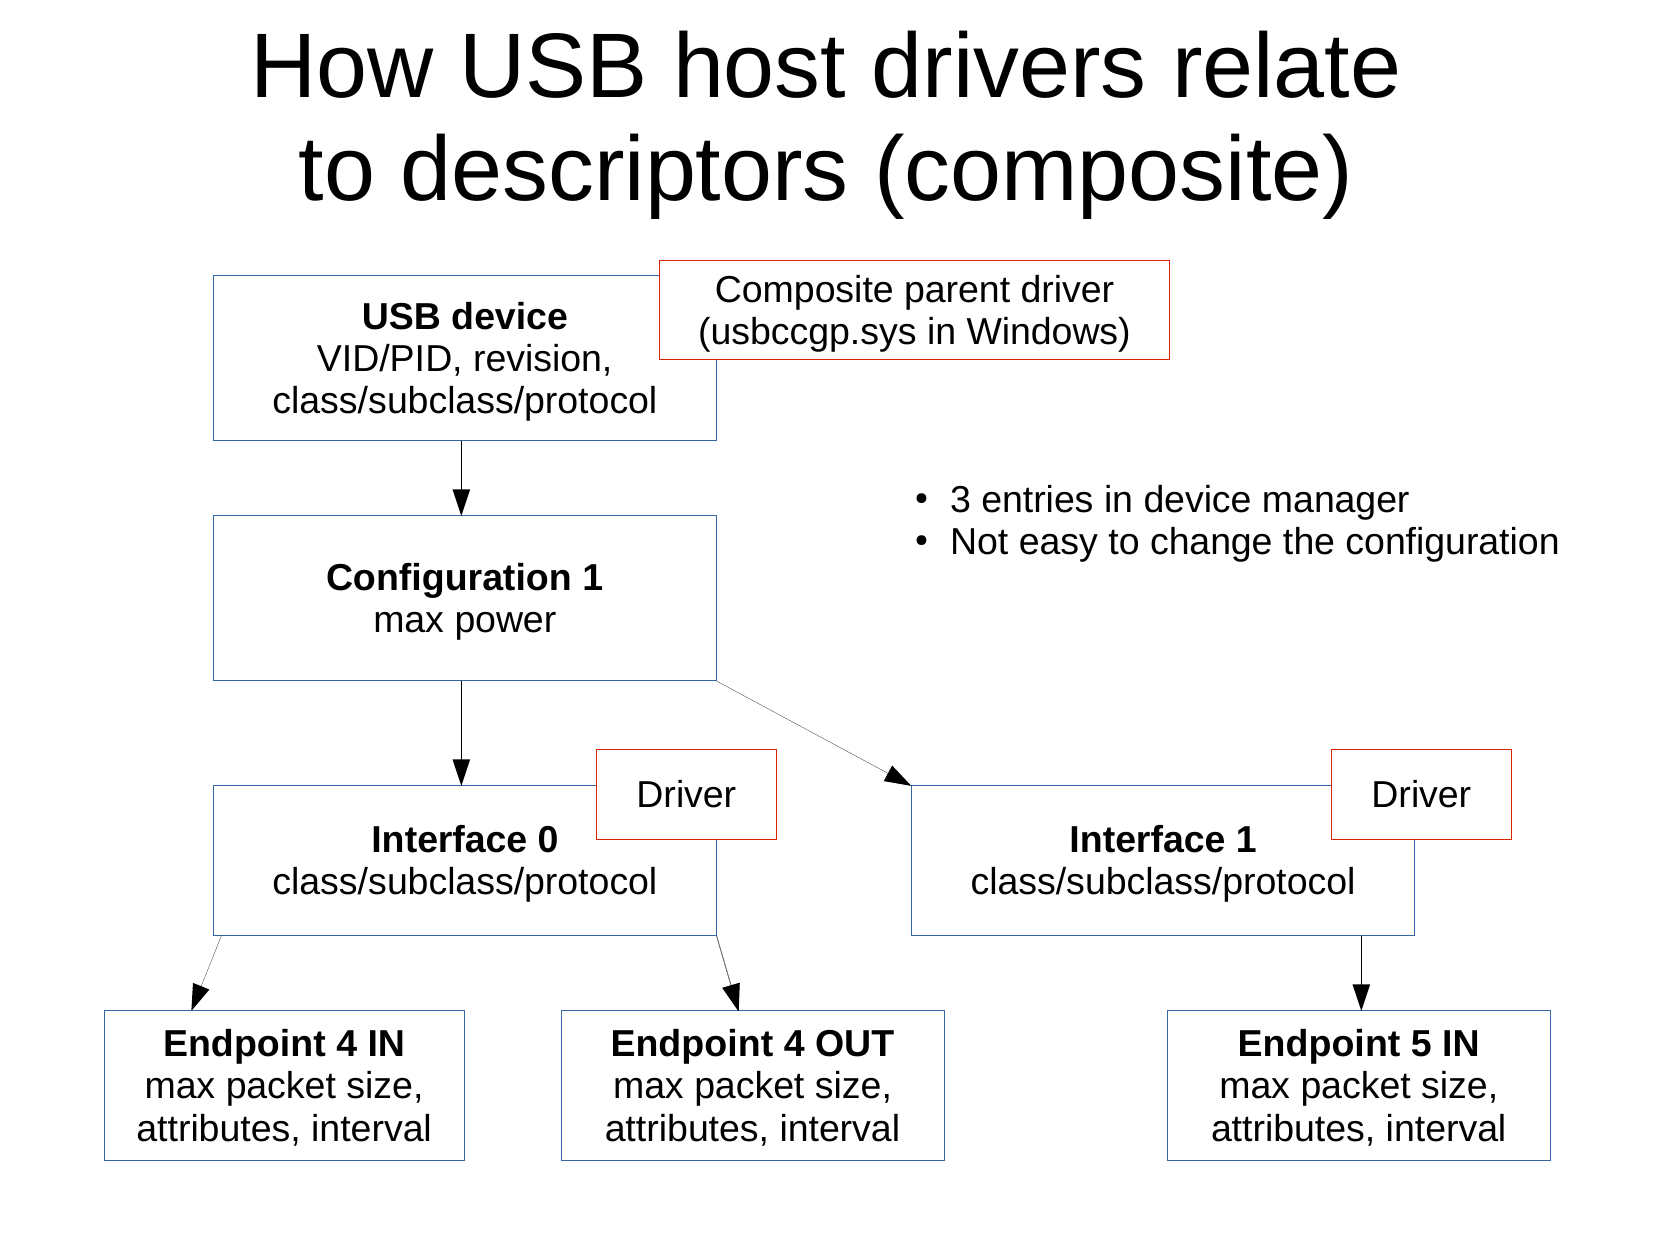

# How USB host drivers relate to descriptors (composite)
Composite parent driver
(usbccgp.sys in Windows)
USB device
VID/PID, revision,
class/subclass/protocol
3 entries in device manager
Not easy to change the configuration
Configuration 1
max power
Driver
Driver
Interface 0
class/subclass/protocol
Interface 1
class/subclass/protocol
Endpoint 4 IN
max packet size,
attributes, interval
Endpoint 4 OUT
max packet size,
attributes, interval
Endpoint 5 IN
max packet size,
attributes, interval